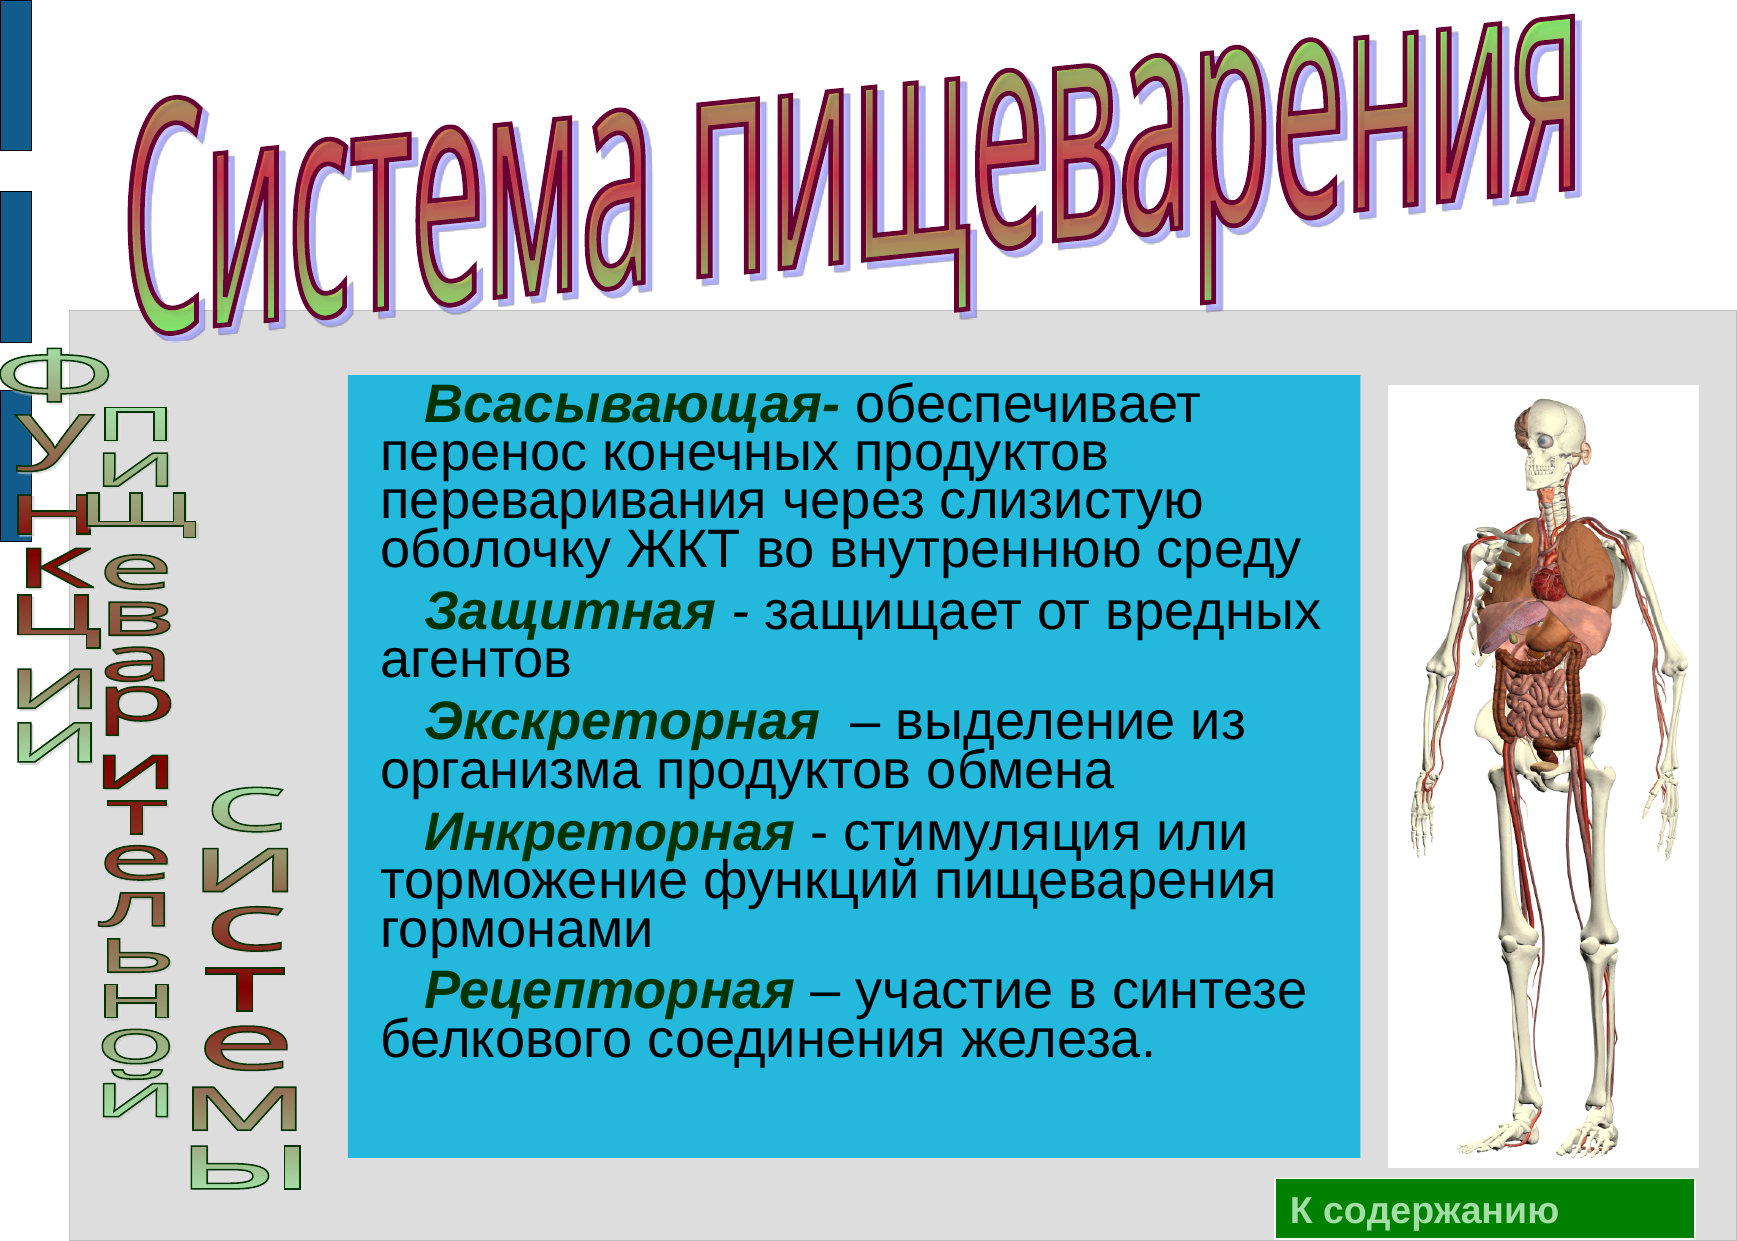

Система пищеварения
# Всасывающая- обеспечивает перенос конечных продуктов переваривания через слизистую оболочку ЖКТ во внутреннюю среду
Защитная - защищает от вредных агентов
Экскреторная – выделение из организма продуктов обмена
Инкреторная - стимуляция или торможение функций пищеварения гормонами
Рецепторная – участие в синтезе белкового соединения железа.
Функции
пищеварительной
системы
К содержанию